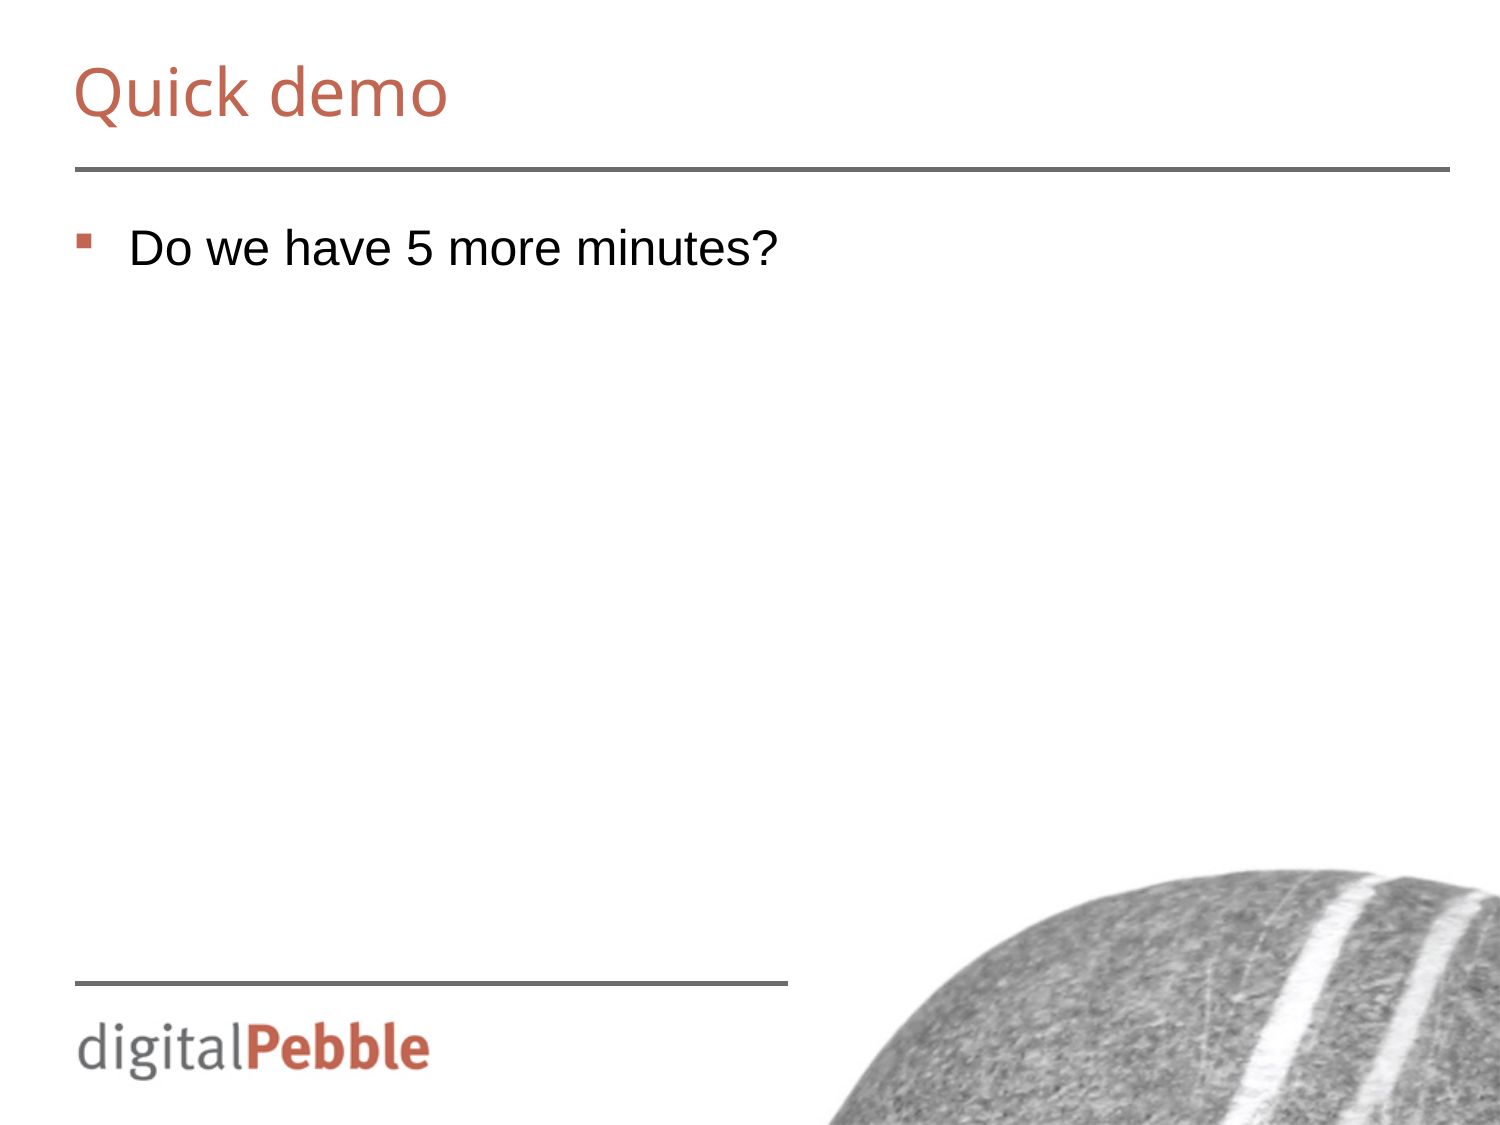

# Quick demo
Do we have 5 more minutes?